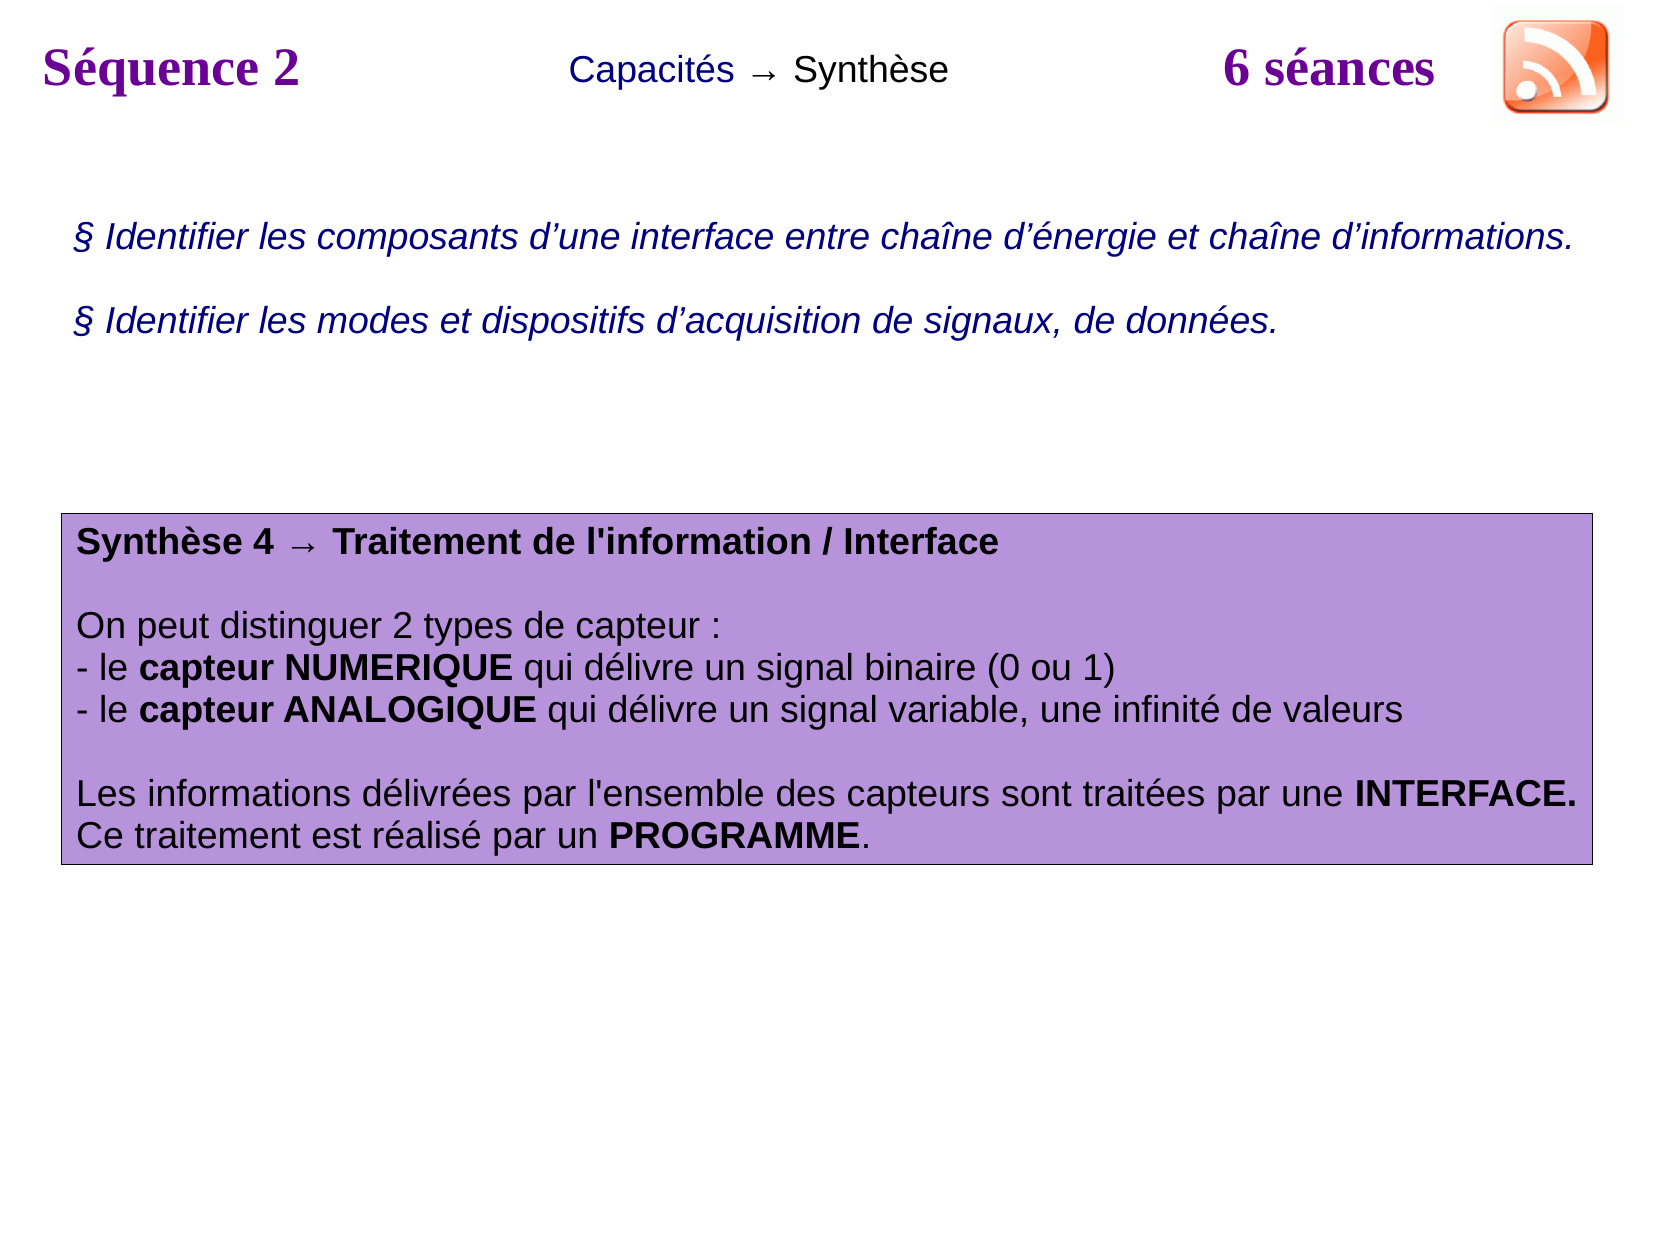

Séquence 2													6 séances
Capacités → Synthèse
§ Identifier les composants d’une interface entre chaîne d’énergie et chaîne d’informations.
§ Identifier les modes et dispositifs d’acquisition de signaux, de données.
Synthèse 4 → Traitement de l'information / Interface
On peut distinguer 2 types de capteur :
- le capteur NUMERIQUE qui délivre un signal binaire (0 ou 1)
- le capteur ANALOGIQUE qui délivre un signal variable, une infinité de valeurs
Les informations délivrées par l'ensemble des capteurs sont traitées par une INTERFACE. Ce traitement est réalisé par un PROGRAMME.